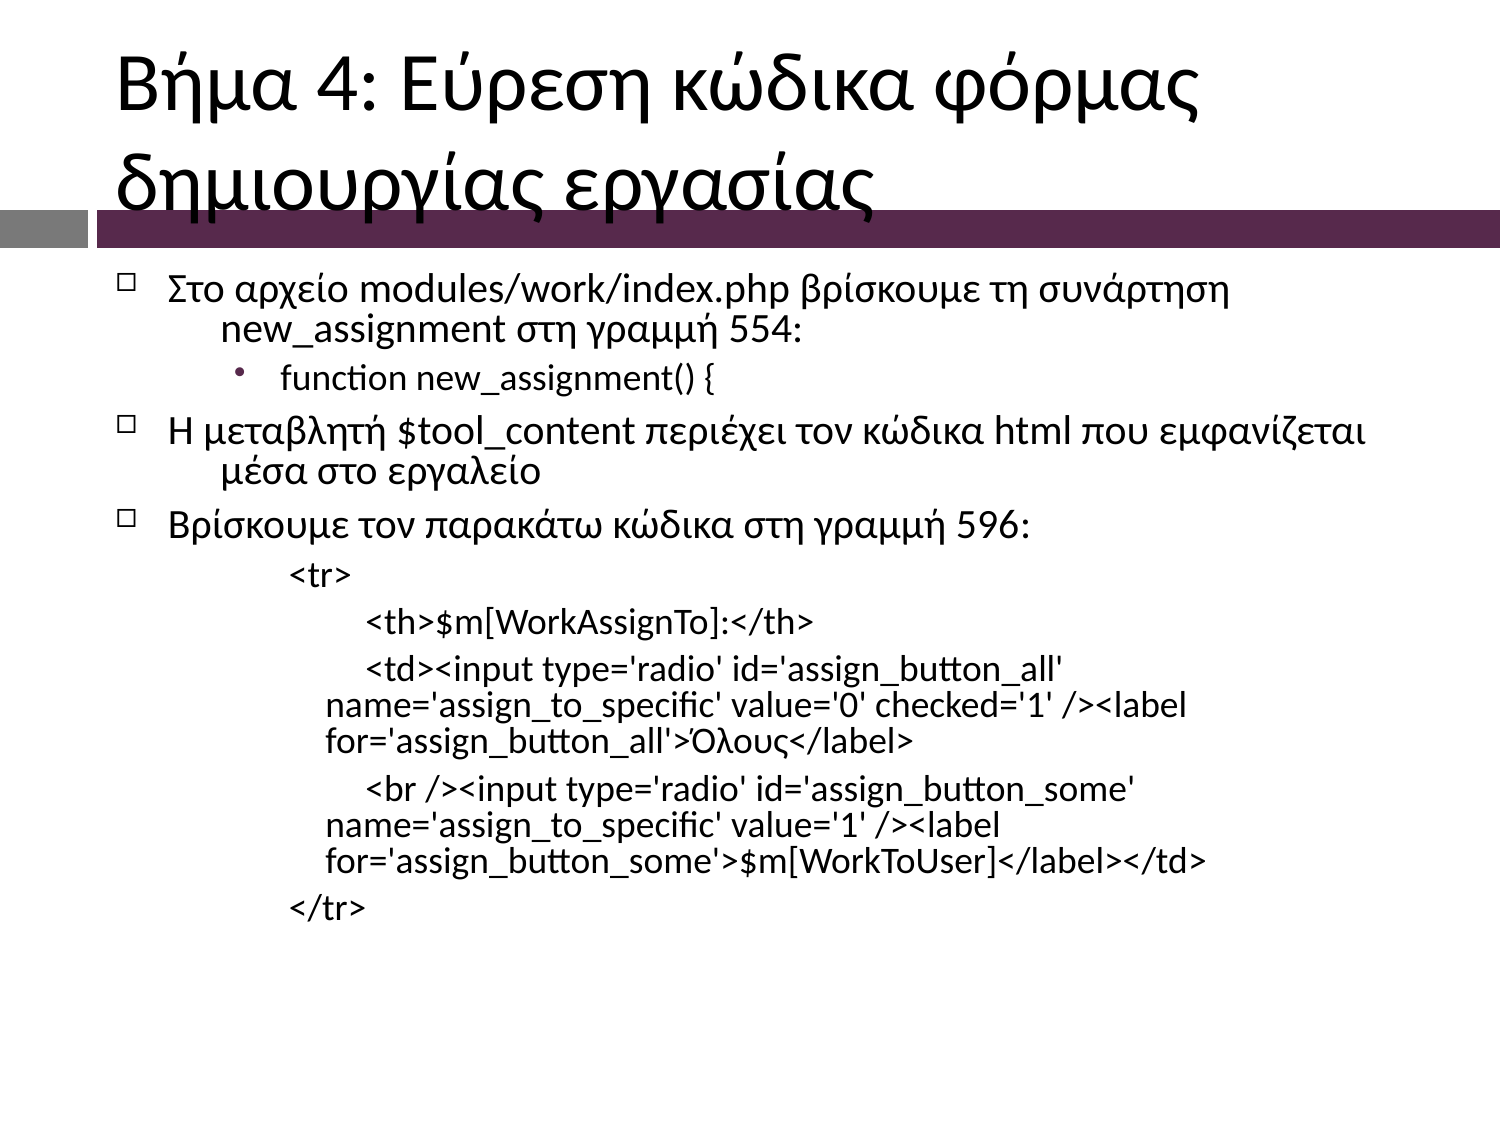

# Βήμα 4: Εύρεση κώδικα φόρμας δημιουργίας εργασίας
Στο αρχείο modules/work/index.php βρίσκουμε τη συνάρτηση new_assignment στη γραμμή 554:
function new_assignment() {
Η μεταβλητή $tool_content περιέχει τον κώδικα html που εμφανίζεται μέσα στο εργαλείο
Βρίσκουμε τον παρακάτω κώδικα στη γραμμή 596:
 <tr>
 <th>$m[WorkAssignTo]:</th>
 <td><input type='radio' id='assign_button_all' name='assign_to_specific' value='0' checked='1' /><label for='assign_button_all'>Όλους</label>
 <br /><input type='radio' id='assign_button_some' name='assign_to_specific' value='1' /><label for='assign_button_some'>$m[WorkToUser]</label></td>
 </tr>